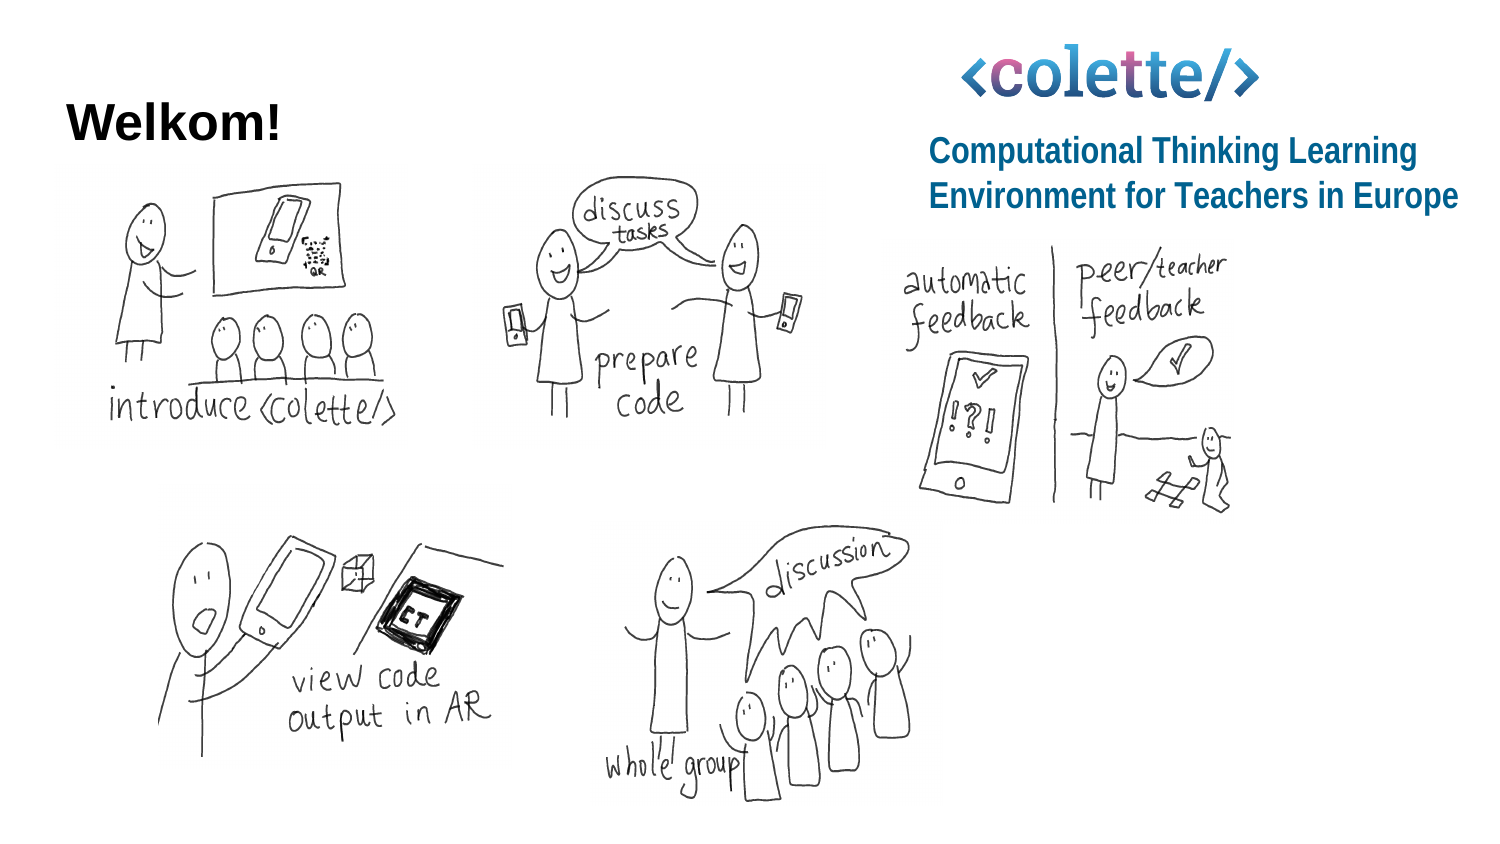

# Welkom!
Computational Thinking Learning Environment for Teachers in Europe